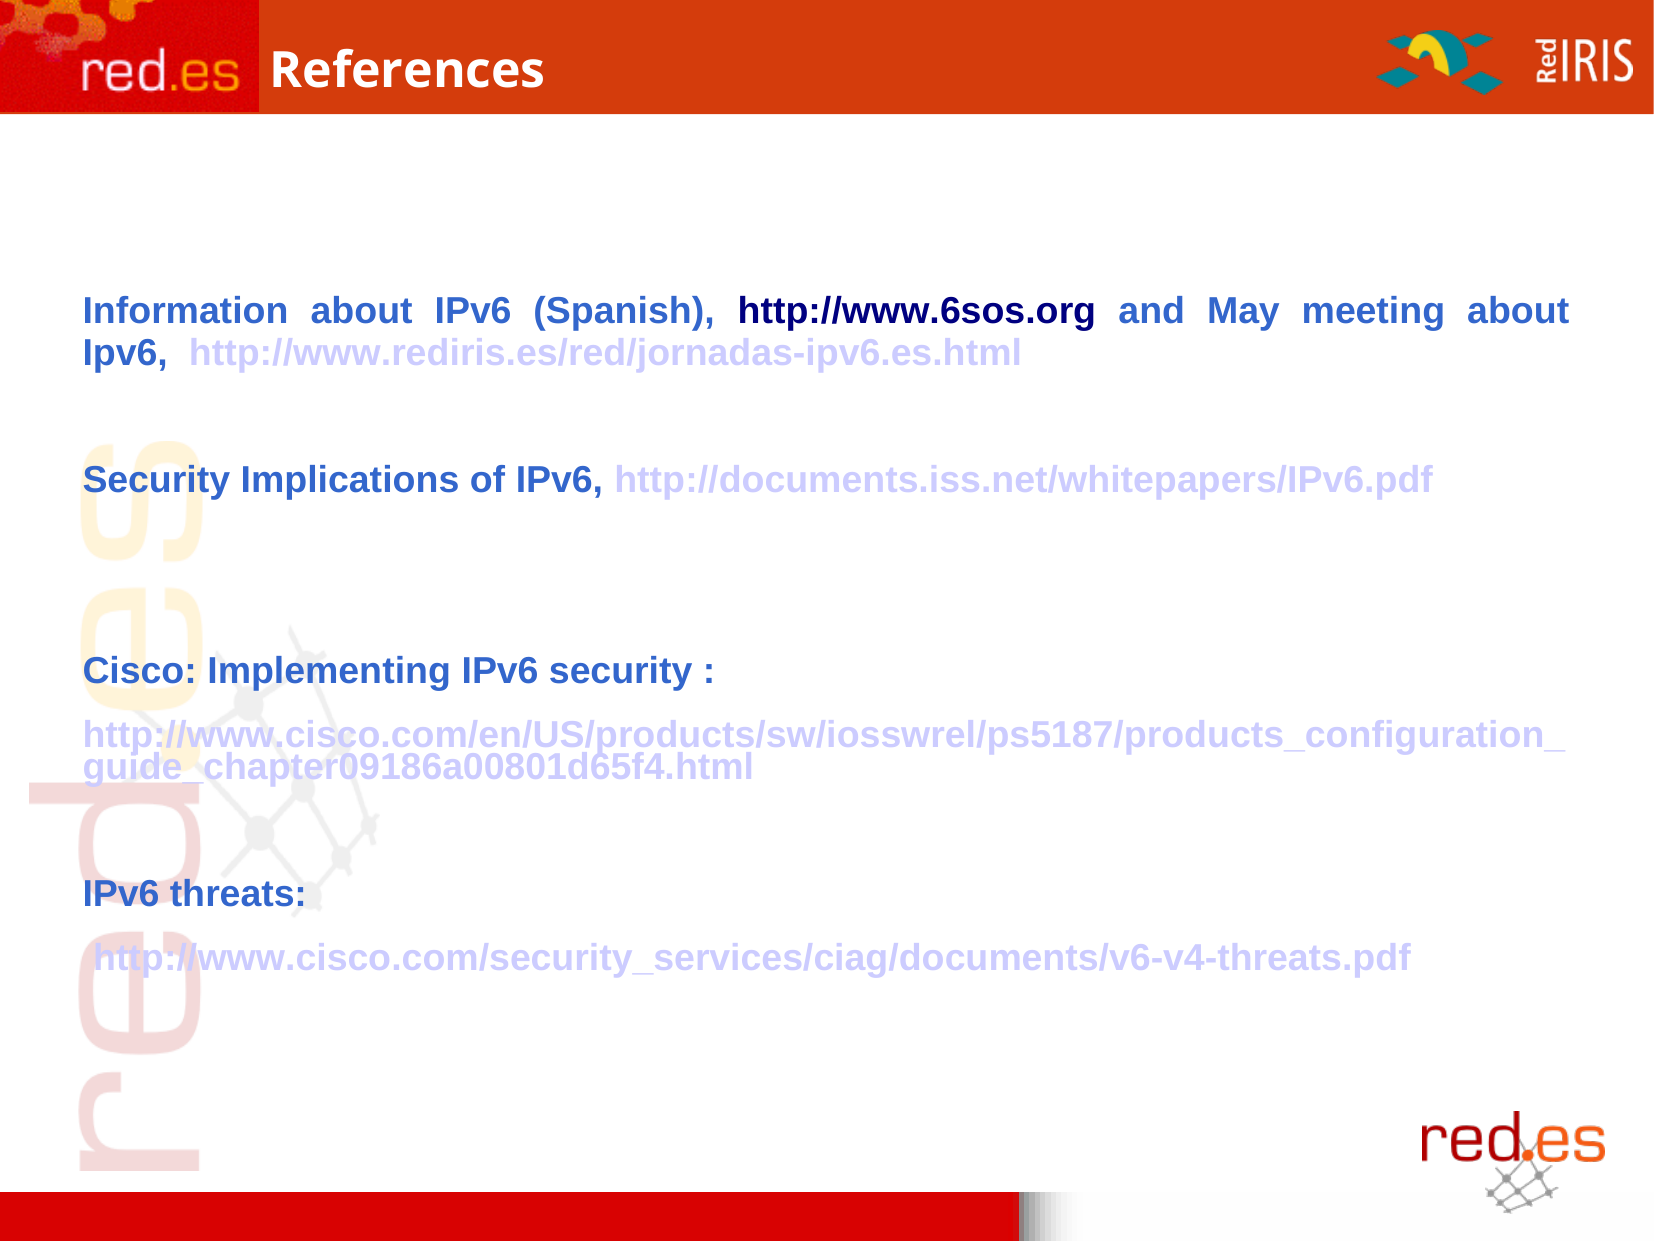

# References
Information about IPv6 (Spanish), http://www.6sos.org and May meeting about Ipv6, http://www.rediris.es/red/jornadas-ipv6.es.html
Security Implications of IPv6, http://documents.iss.net/whitepapers/IPv6.pdf
Cisco: Implementing IPv6 security :
http://www.cisco.com/en/US/products/sw/iosswrel/ps5187/products_configuration_guide_chapter09186a00801d65f4.html
IPv6 threats:
 http://www.cisco.com/security_services/ciag/documents/v6-v4-threats.pdf